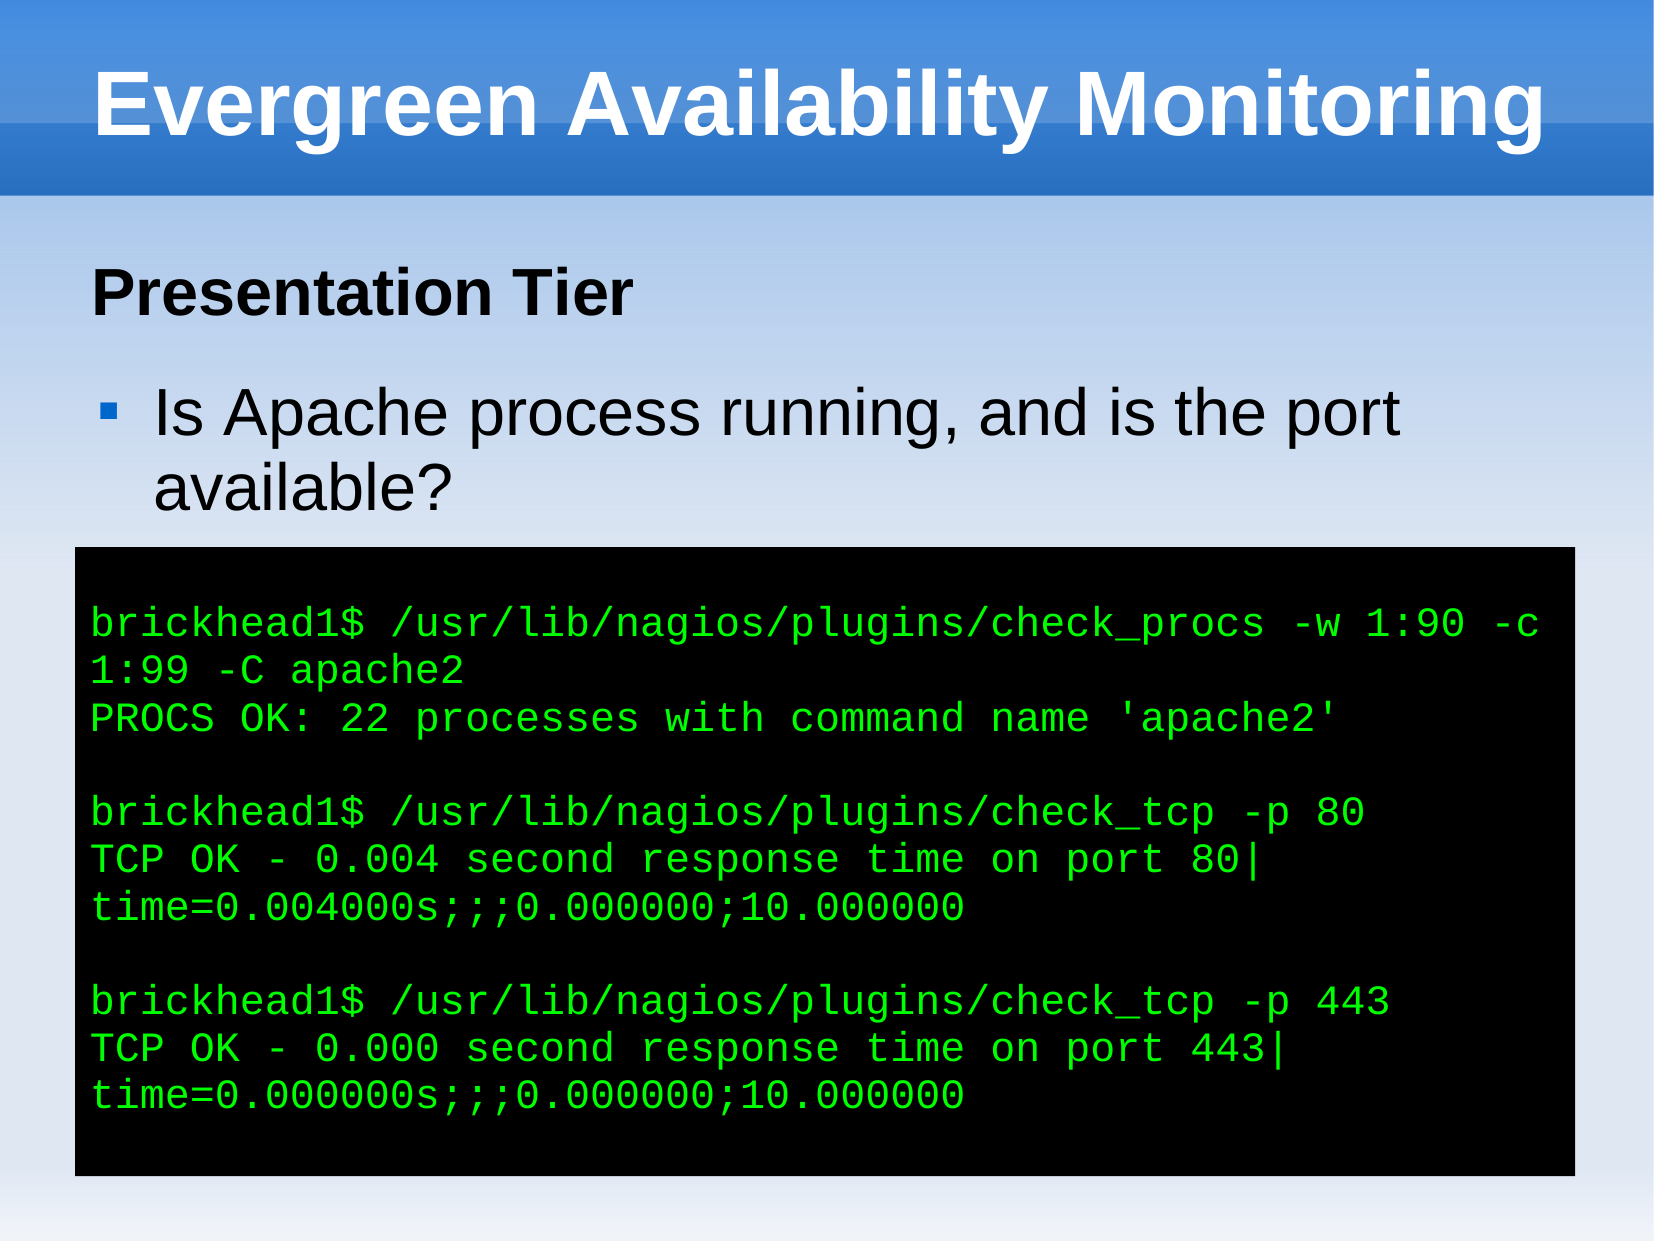

# Evergreen Availability Monitoring
Presentation Tier
Is Apache process running, and is the port available?
brickhead1$ /usr/lib/nagios/plugins/check_procs -w 1:90 -c 1:99 -C apache2
PROCS OK: 22 processes with command name 'apache2'
brickhead1$ /usr/lib/nagios/plugins/check_tcp -p 80
TCP OK - 0.004 second response time on port 80|time=0.004000s;;;0.000000;10.000000
brickhead1$ /usr/lib/nagios/plugins/check_tcp -p 443
TCP OK - 0.000 second response time on port 443|time=0.000000s;;;0.000000;10.000000